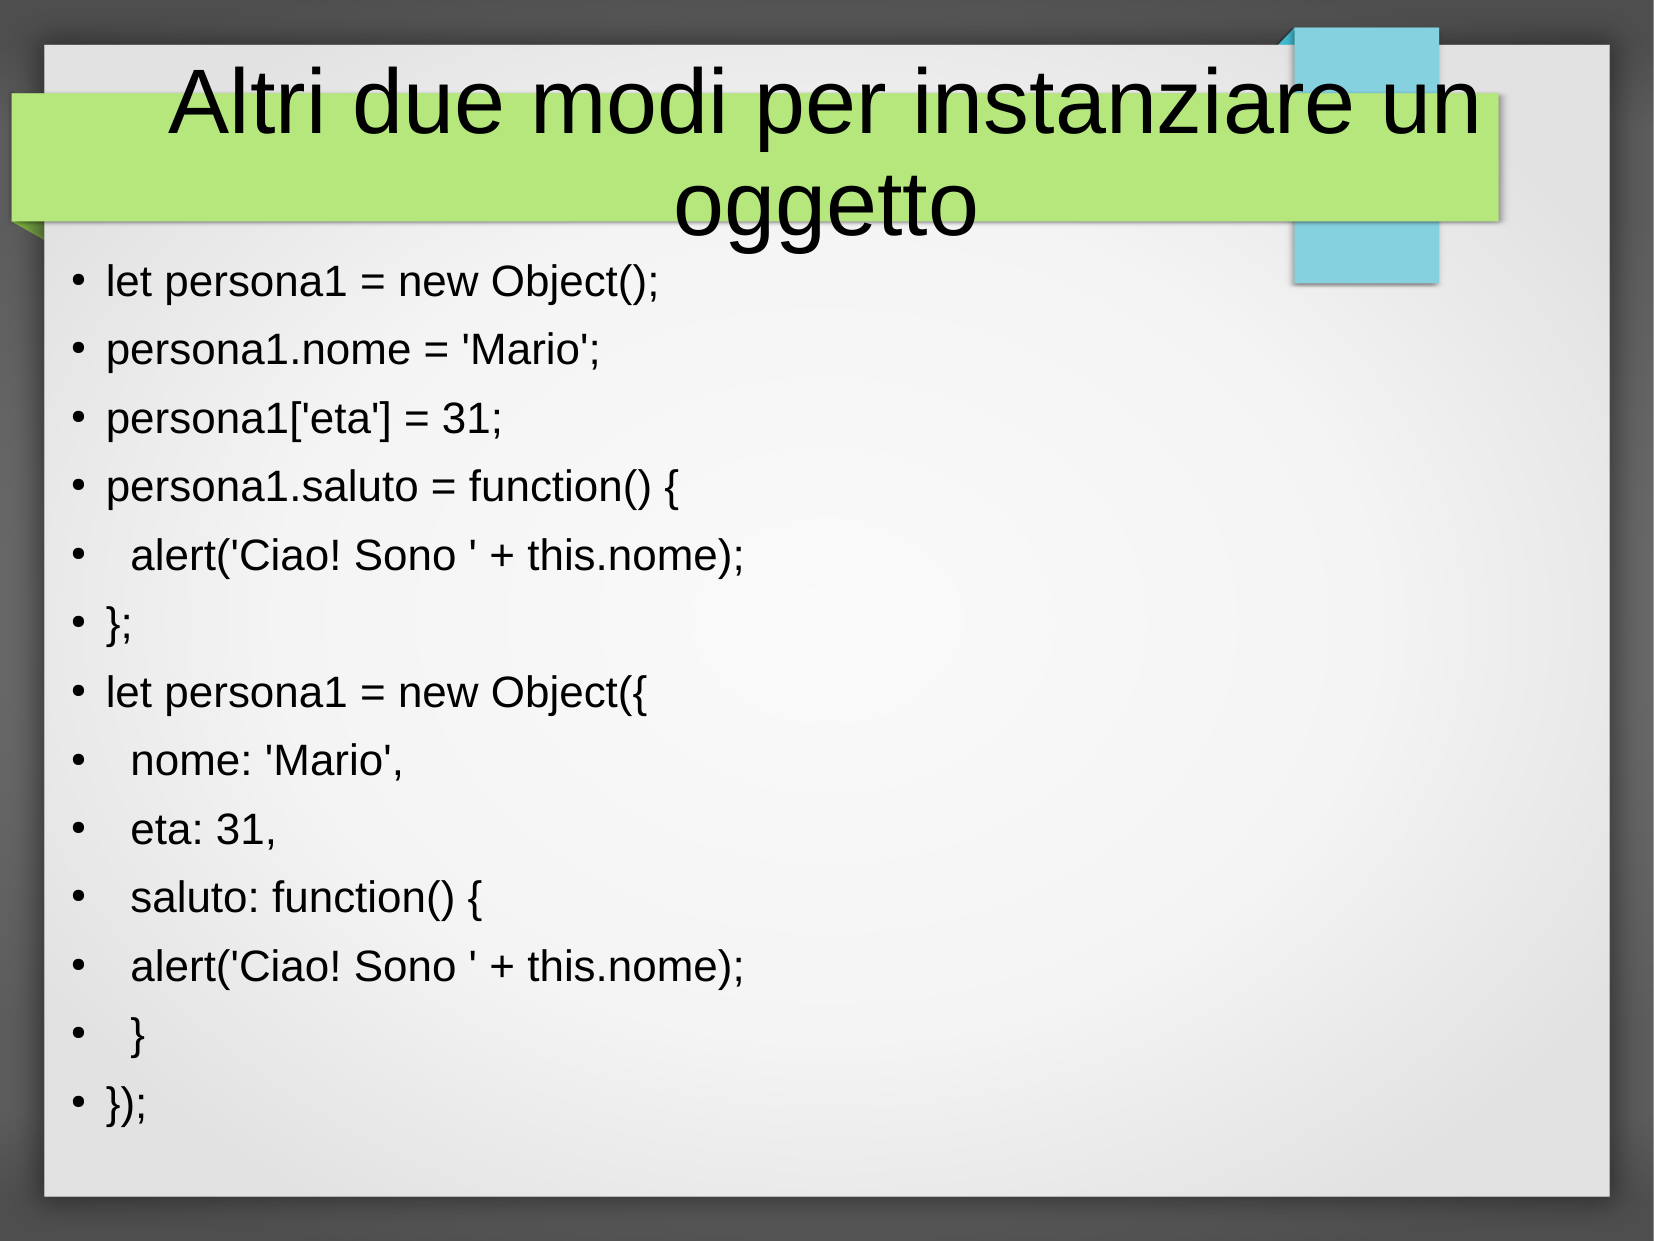

# Altri due modi per instanziare un oggetto
let persona1 = new Object();
persona1.nome = 'Mario';
persona1['eta'] = 31;
persona1.saluto = function() {
 alert('Ciao! Sono ' + this.nome);
};
let persona1 = new Object({
 nome: 'Mario',
 eta: 31,
 saluto: function() {
 alert('Ciao! Sono ' + this.nome);
 }
});